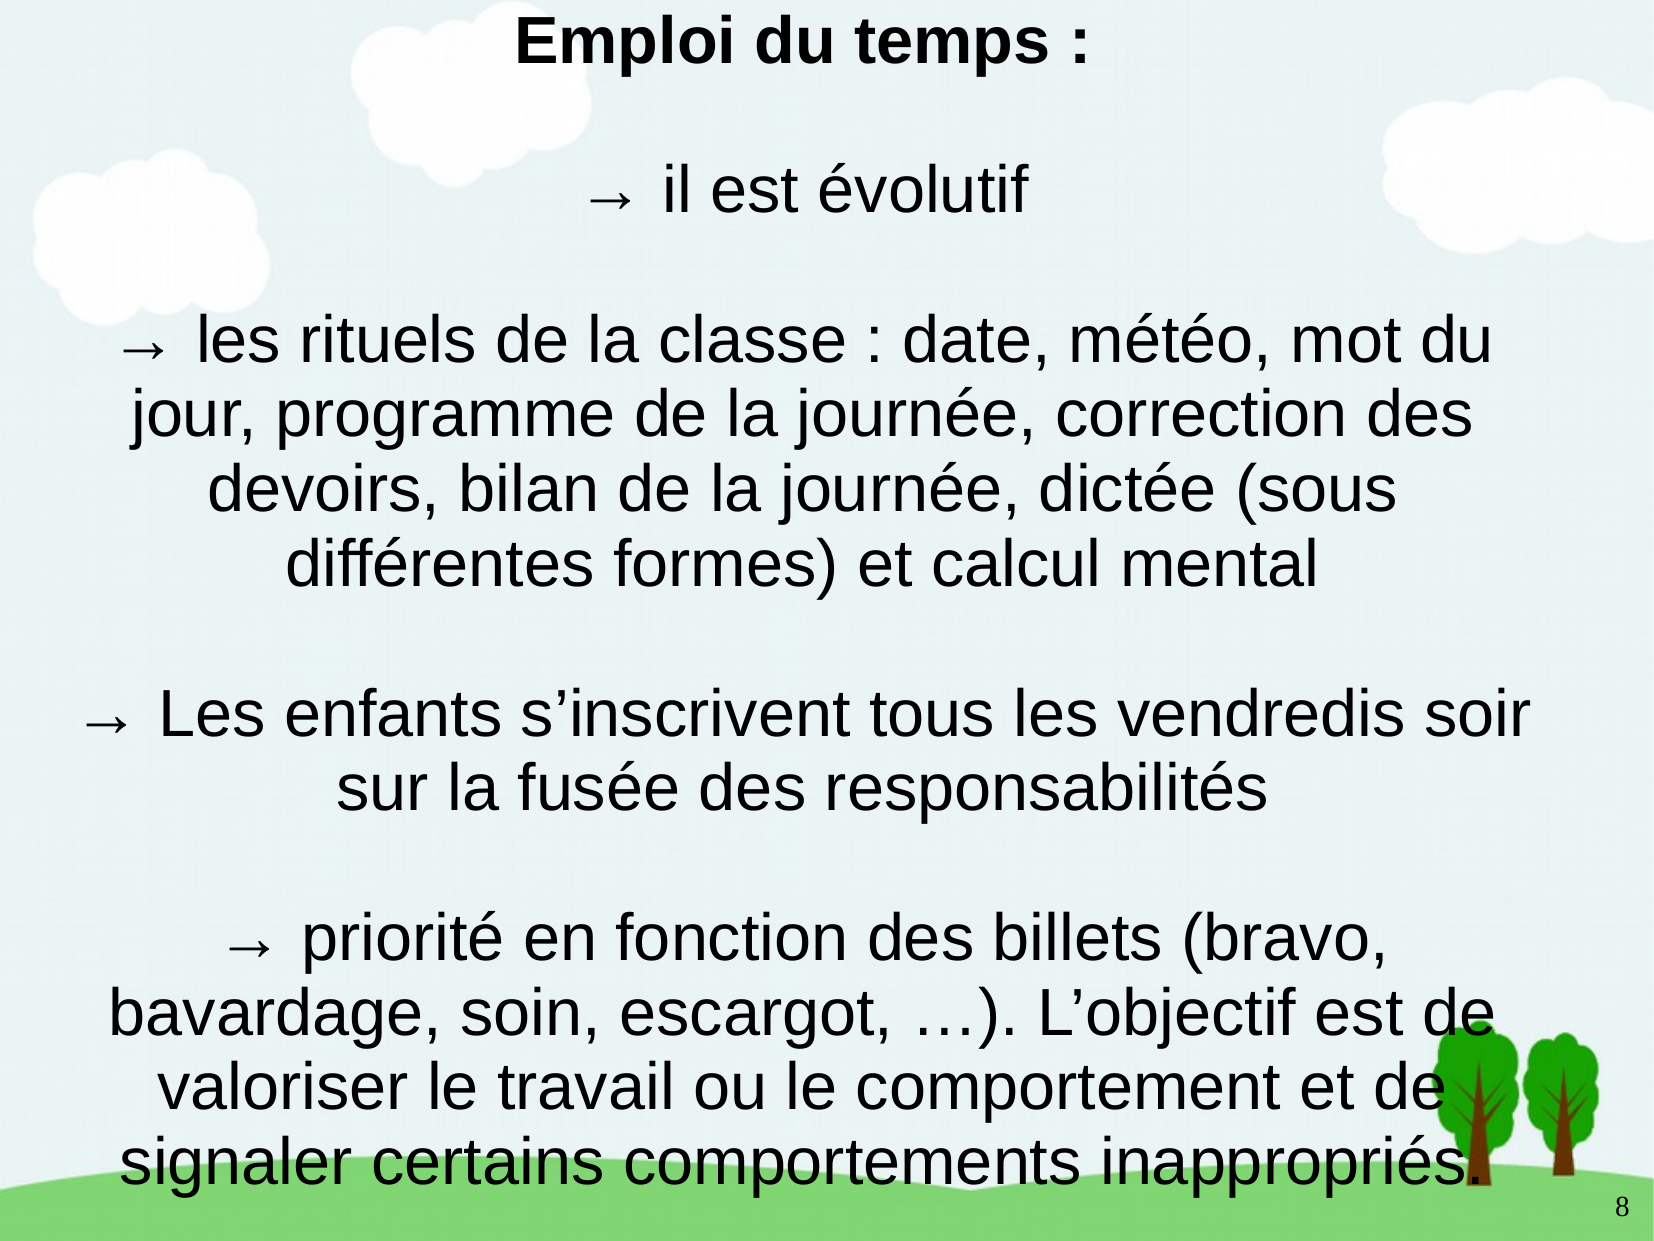

# Emploi du temps :
→ il est évolutif
→ les rituels de la classe : date, météo, mot du jour, programme de la journée, correction des devoirs, bilan de la journée, dictée (sous différentes formes) et calcul mental
→ Les enfants s’inscrivent tous les vendredis soir sur la fusée des responsabilités
→ priorité en fonction des billets (bravo, bavardage, soin, escargot, …). L’objectif est de valoriser le travail ou le comportement et de signaler certains comportements inappropriés.
8